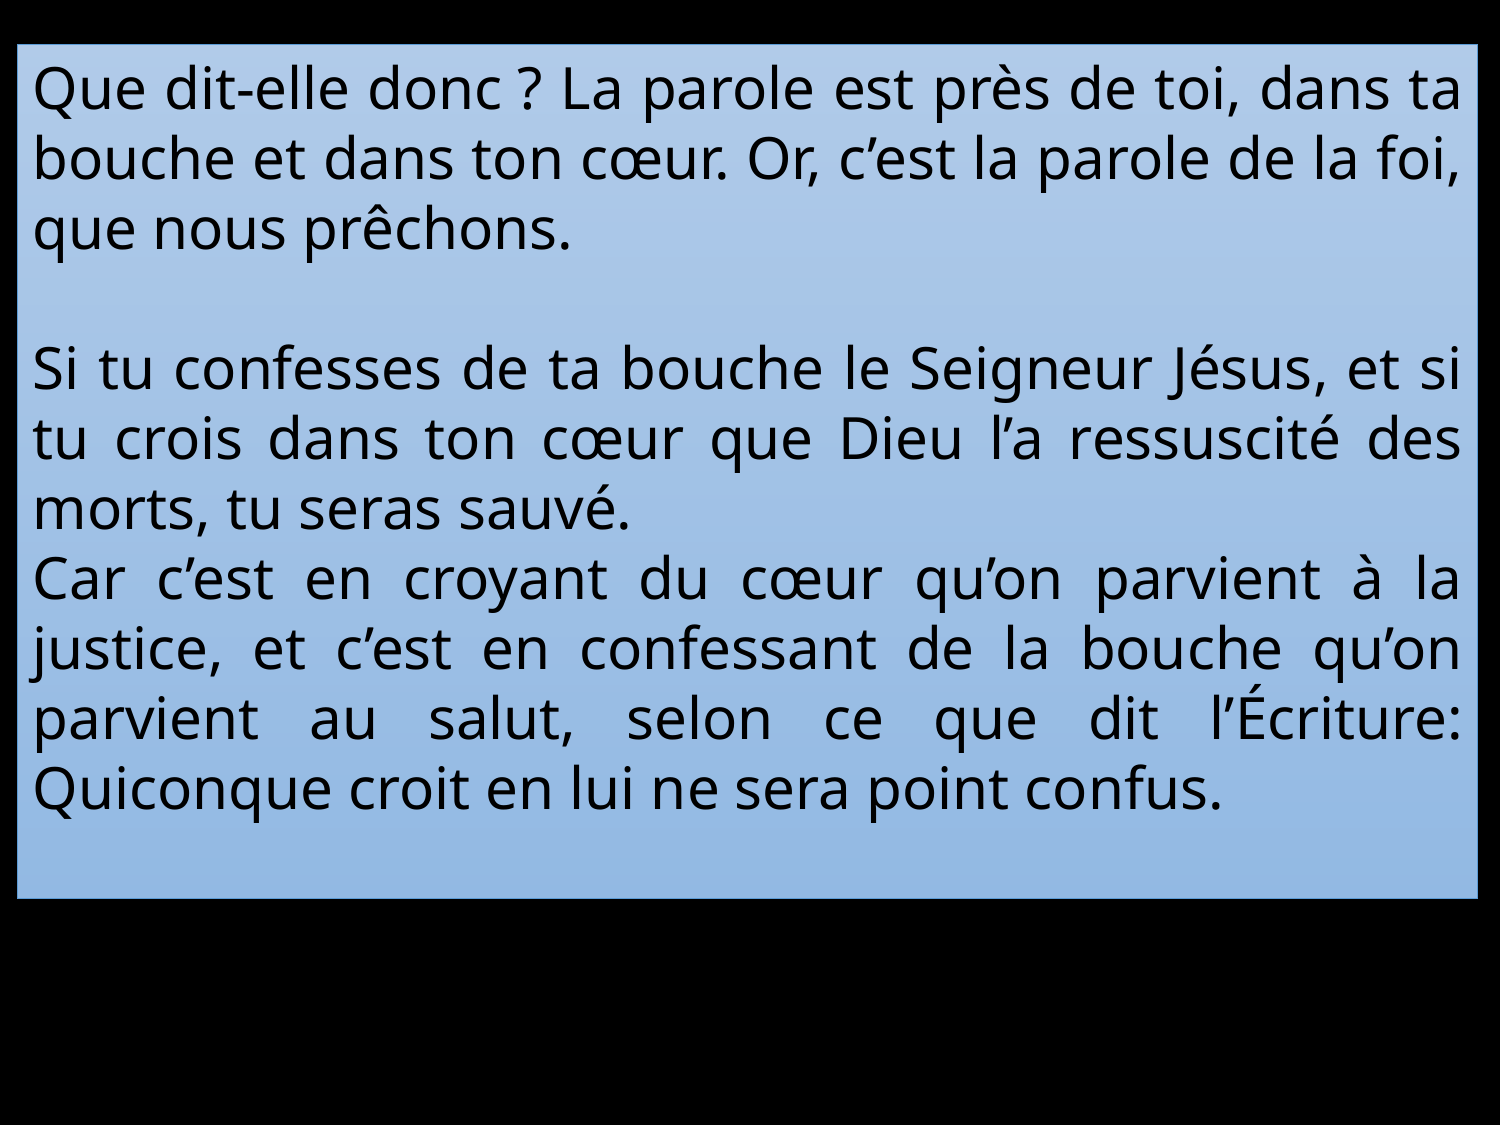

Que dit-elle donc ? La parole est près de toi, dans ta bouche et dans ton cœur. Or, c’est la parole de la foi, que nous prêchons.
Si tu confesses de ta bouche le Seigneur Jésus, et si tu crois dans ton cœur que Dieu l’a ressuscité des morts, tu seras sauvé.
Car c’est en croyant du cœur qu’on parvient à la justice, et c’est en confessant de la bouche qu’on parvient au salut, selon ce que dit l’Écriture: Quiconque croit en lui ne sera point confus.